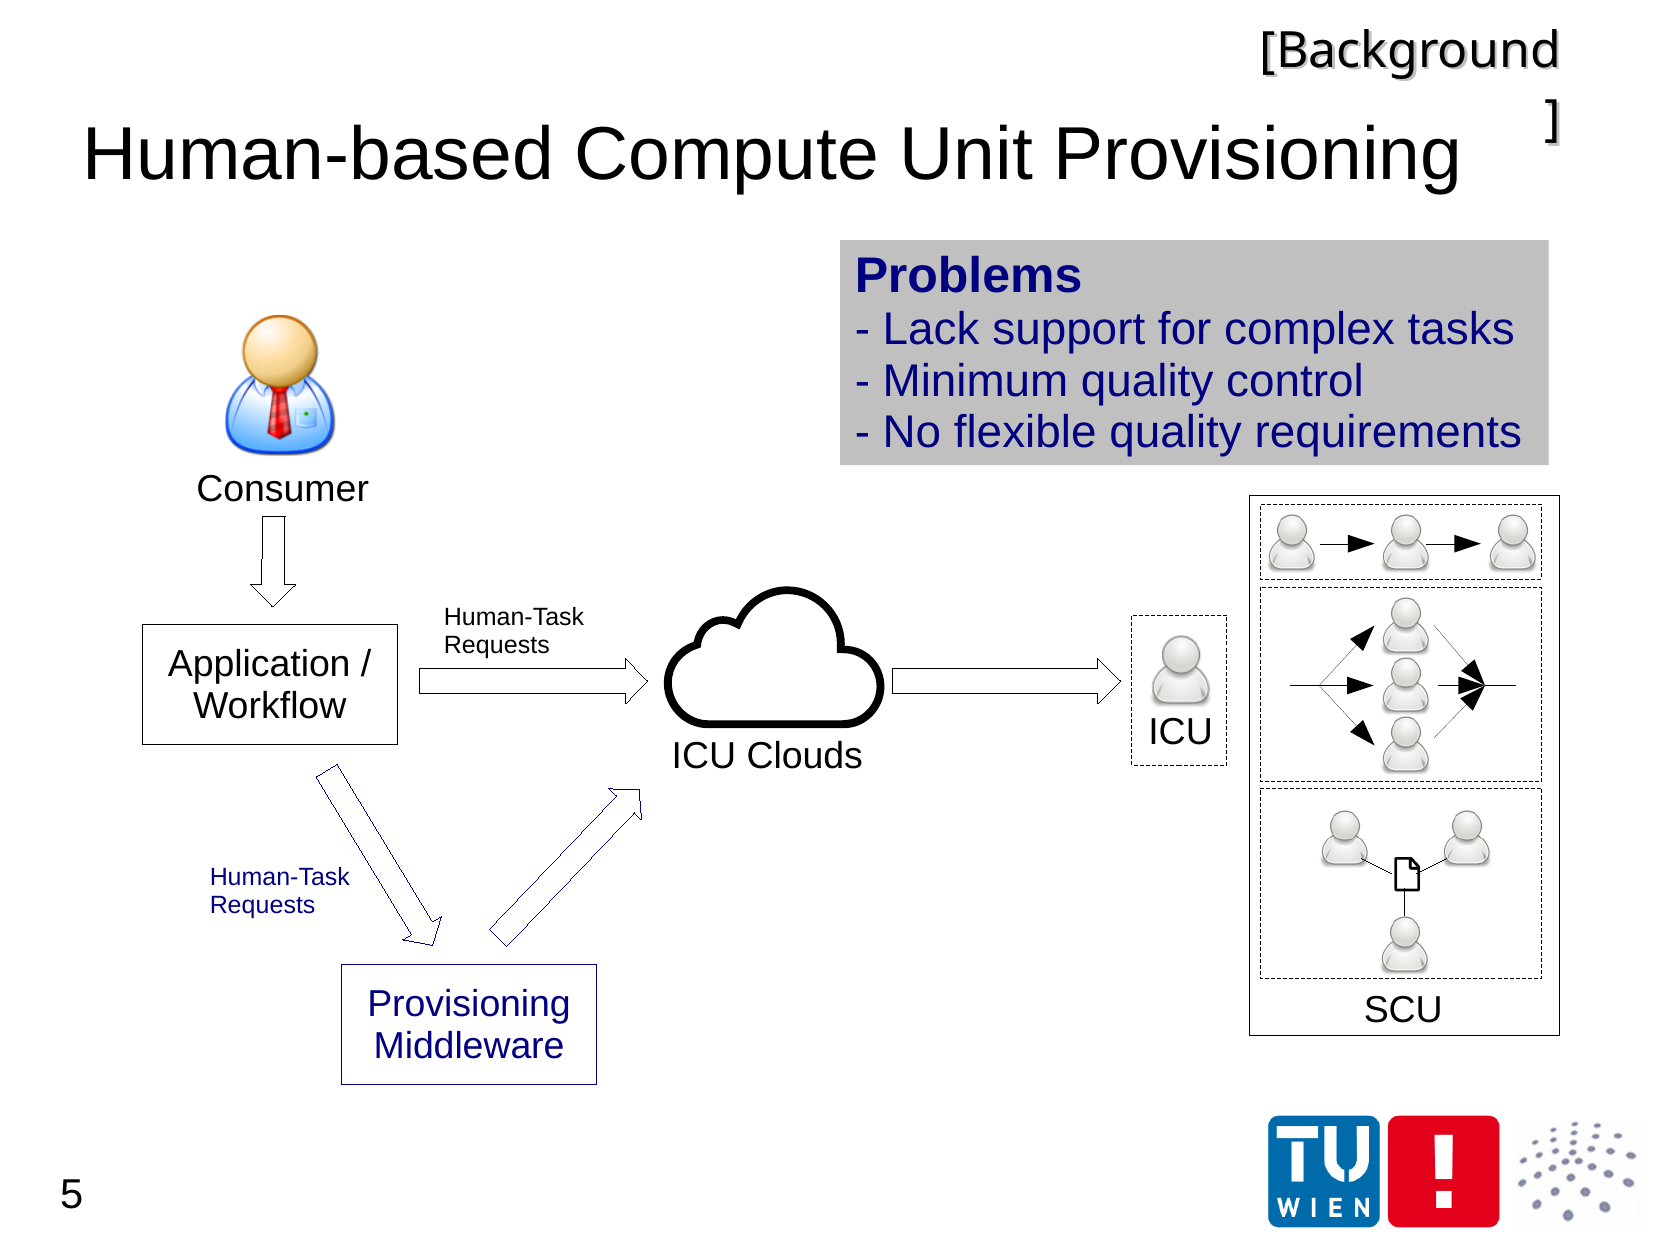

[Background]
# Human-based Compute Unit Provisioning
Problems
- Lack support for complex tasks
- Minimum quality control
- No flexible quality requirements
Consumer
SCU
ICU Clouds
Human-Task
Requests
ICU
Application /
Workflow
Human-Task
Requests
Provisioning
Middleware
5